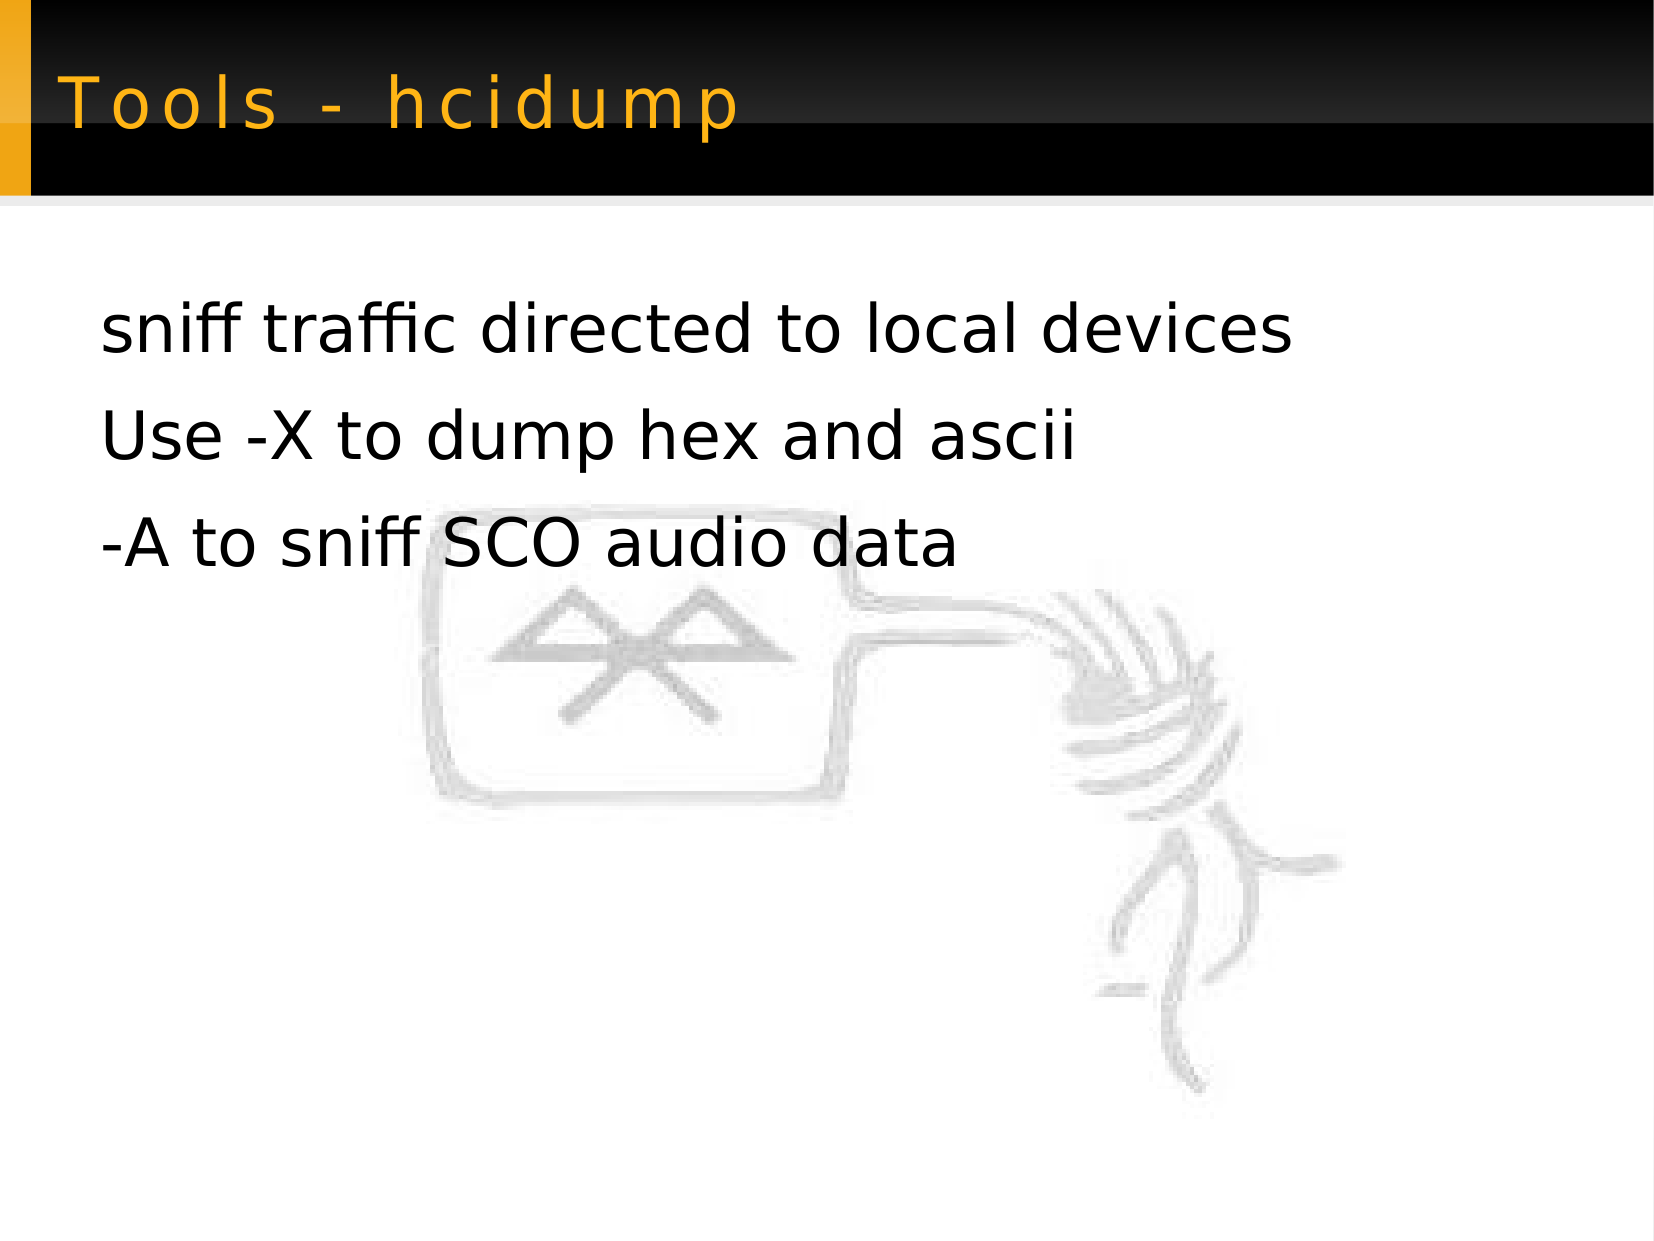

# Tools - hcidump
sniff traffic directed to local devices
Use -X to dump hex and ascii
-A to sniff SCO audio data